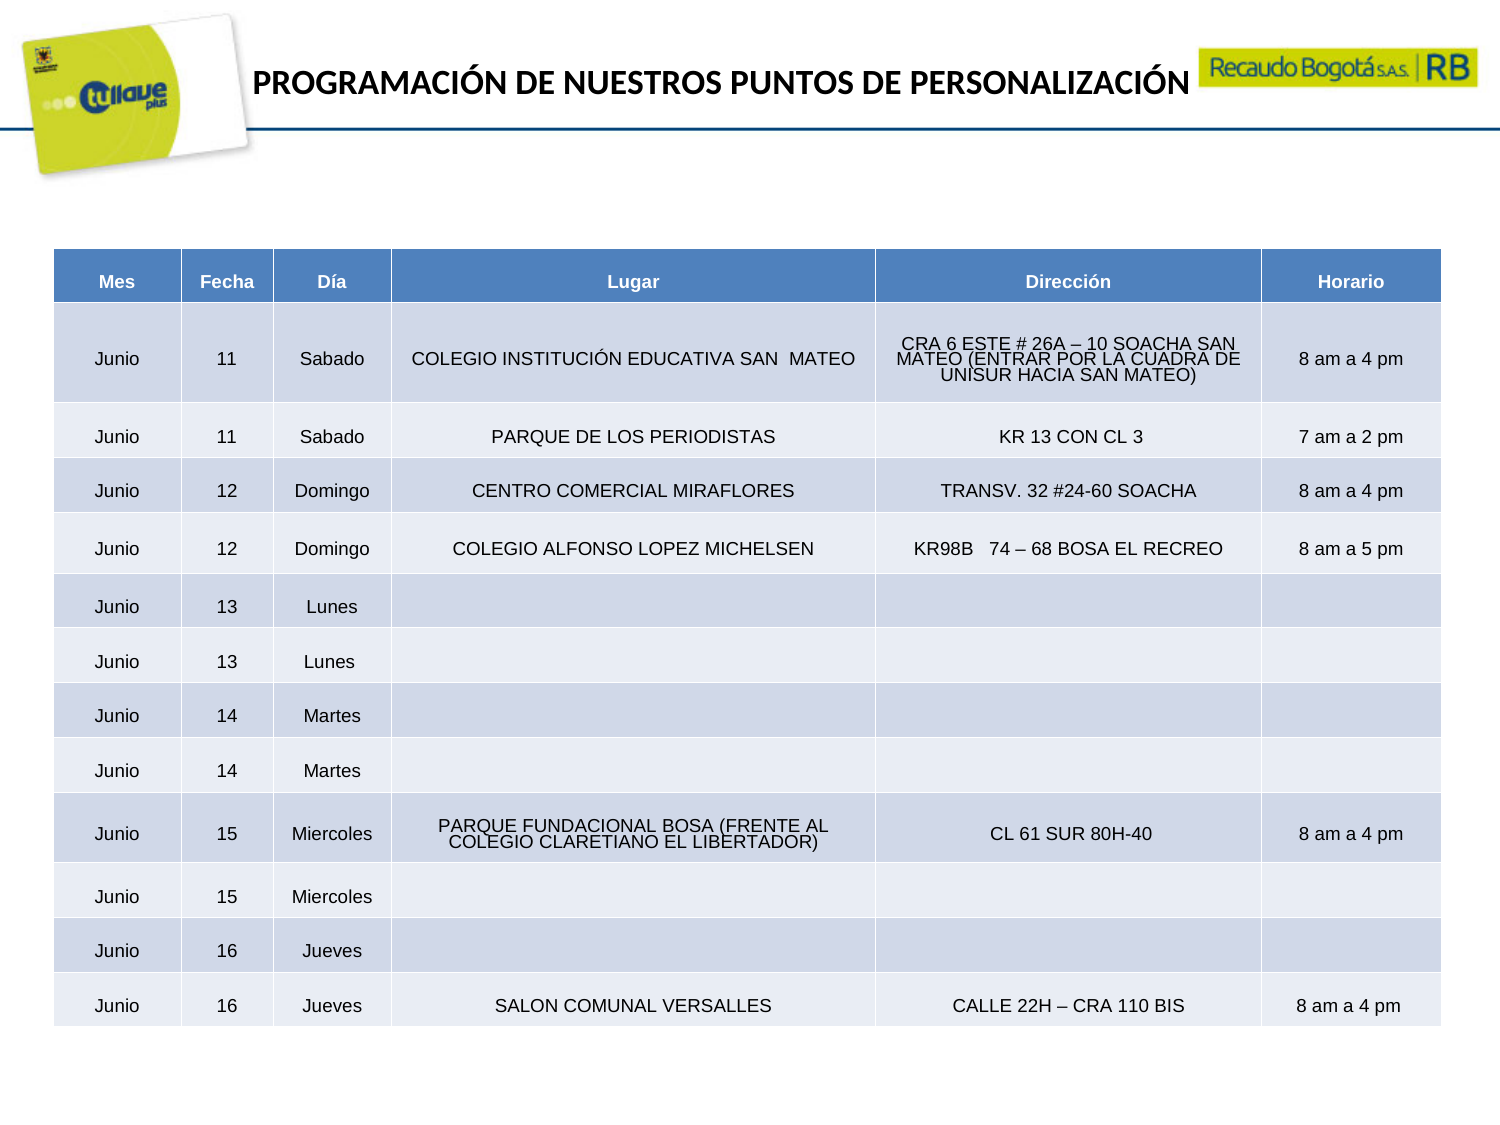

PROGRAMACIÓN DE NUESTROS PUNTOS DE PERSONALIZACIÓN
| Mes | Fecha | Día | Lugar | Dirección | Horario |
| --- | --- | --- | --- | --- | --- |
| Junio | 11 | Sabado | COLEGIO INSTITUCIÓN EDUCATIVA SAN MATEO | CRA 6 ESTE # 26A – 10 SOACHA SAN MATEO (ENTRAR POR LA CUADRA DE UNISUR HACIA SAN MATEO) | 8 am a 4 pm |
| Junio | 11 | Sabado | PARQUE DE LOS PERIODISTAS | KR 13 CON CL 3 | 7 am a 2 pm |
| Junio | 12 | Domingo | CENTRO COMERCIAL MIRAFLORES | TRANSV. 32 #24-60 SOACHA | 8 am a 4 pm |
| Junio | 12 | Domingo | COLEGIO ALFONSO LOPEZ MICHELSEN | KR98B 74 – 68 BOSA EL RECREO | 8 am a 5 pm |
| Junio | 13 | Lunes | | | |
| Junio | 13 | Lunes | | | |
| Junio | 14 | Martes | | | |
| Junio | 14 | Martes | | | |
| Junio | 15 | Miercoles | PARQUE FUNDACIONAL BOSA (FRENTE AL COLEGIO CLARETIANO EL LIBERTADOR) | CL 61 SUR 80H-40 | 8 am a 4 pm |
| Junio | 15 | Miercoles | | | |
| Junio | 16 | Jueves | | | |
| Junio | 16 | Jueves | SALON COMUNAL VERSALLES | CALLE 22H – CRA 110 BIS | 8 am a 4 pm |